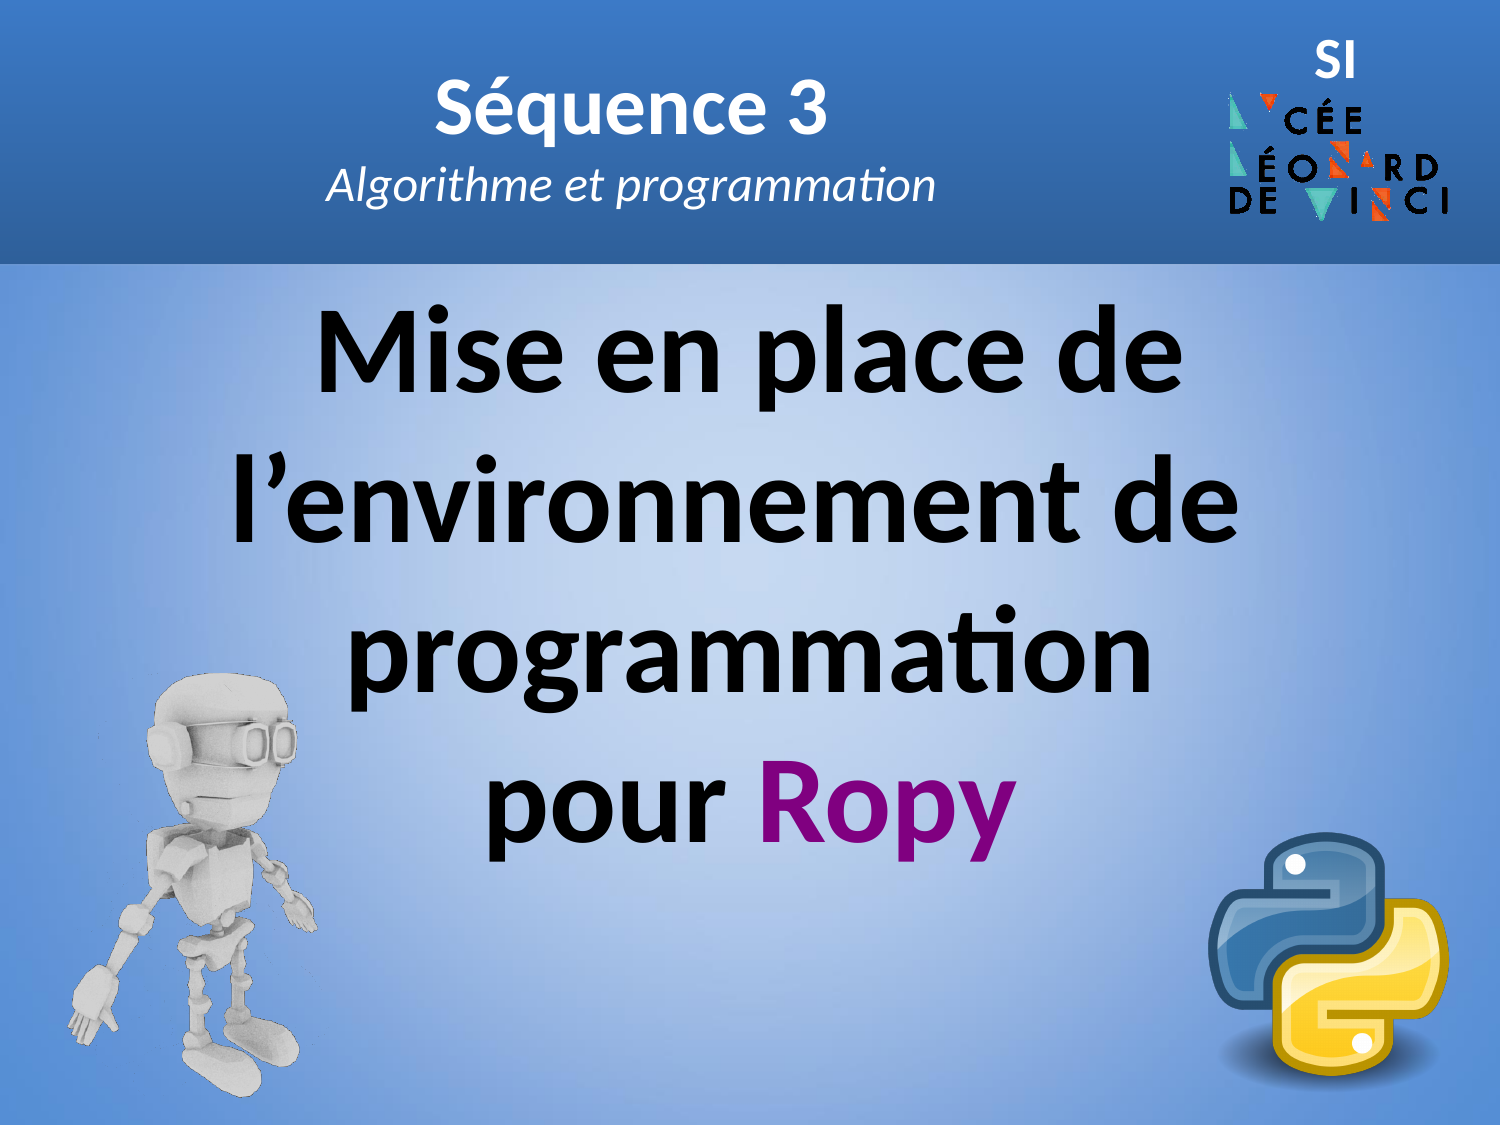

Séquence 3
Algorithme et programmation
SI
# Mise en place de l’environnement de programmation
pour Ropy